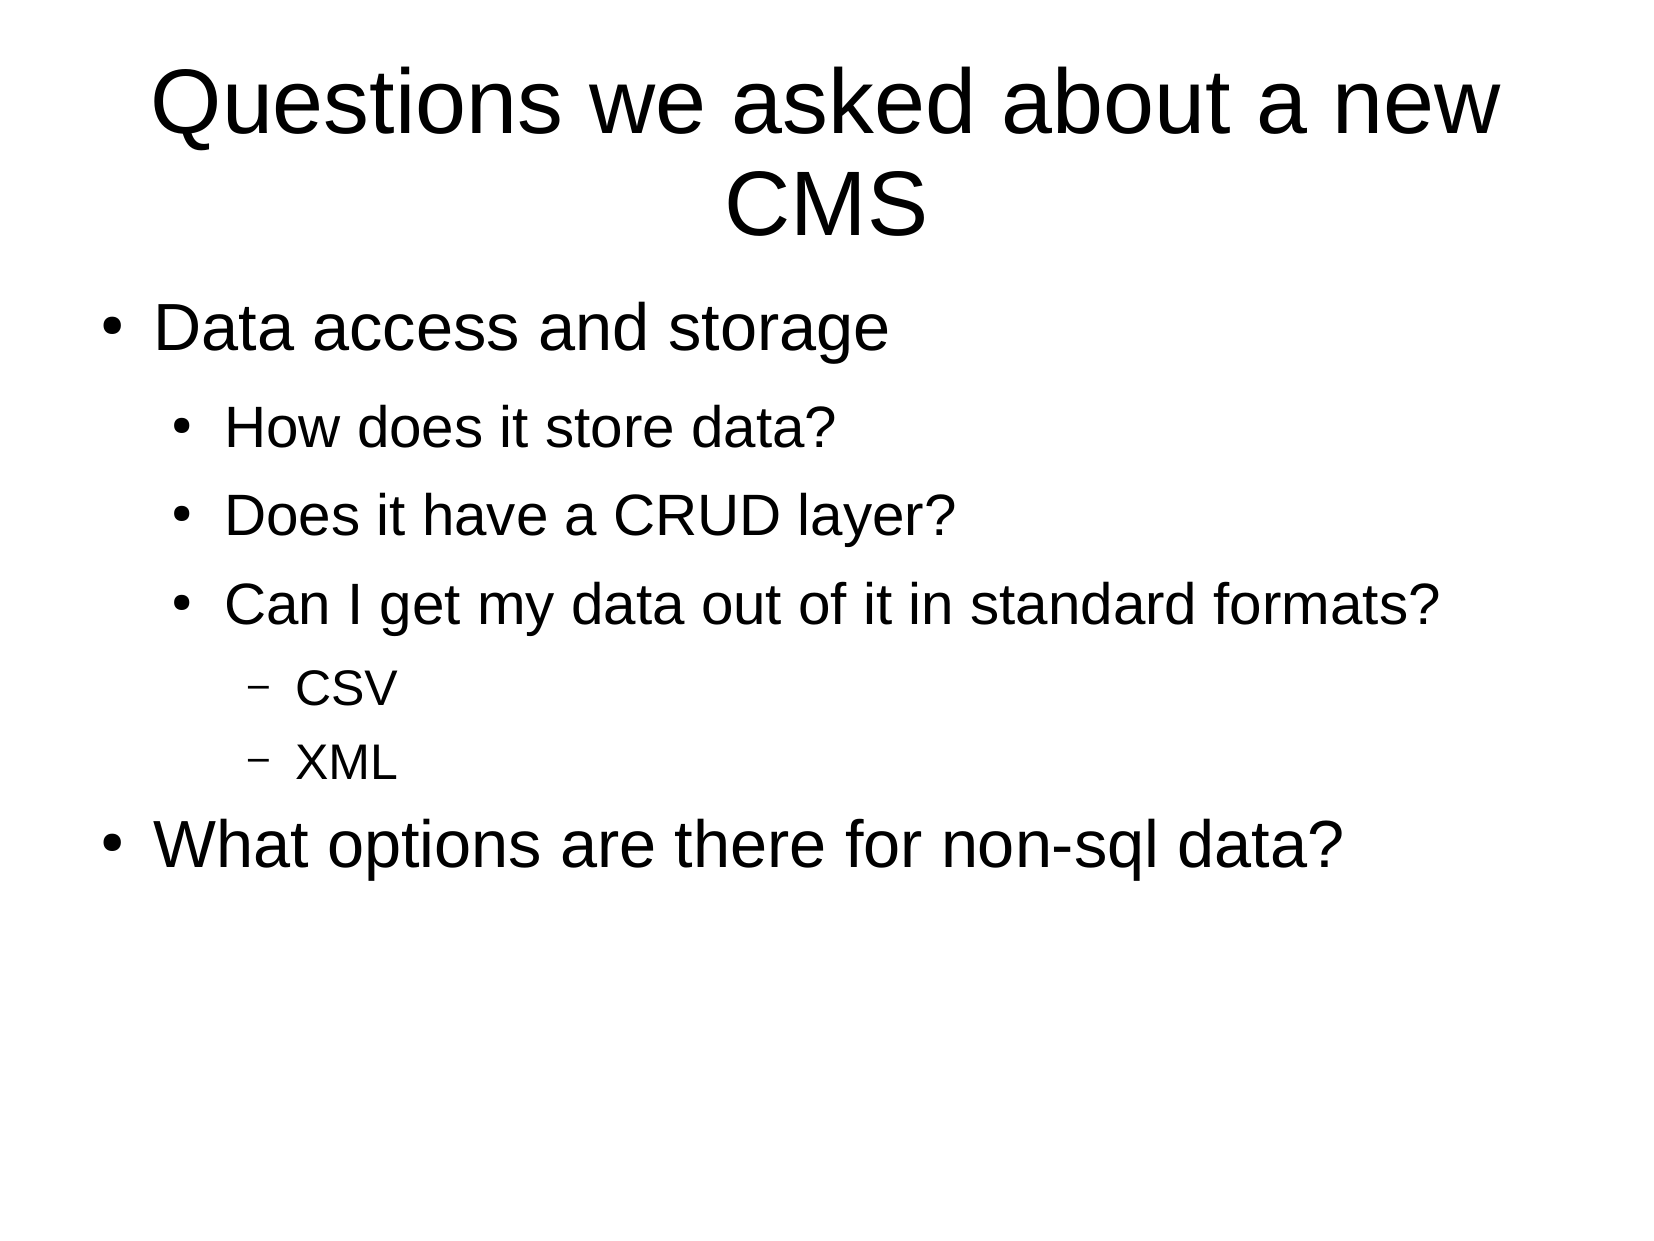

# Questions we asked about a new CMS
Data access and storage
How does it store data?
Does it have a CRUD layer?
Can I get my data out of it in standard formats?
CSV
XML
What options are there for non-sql data?